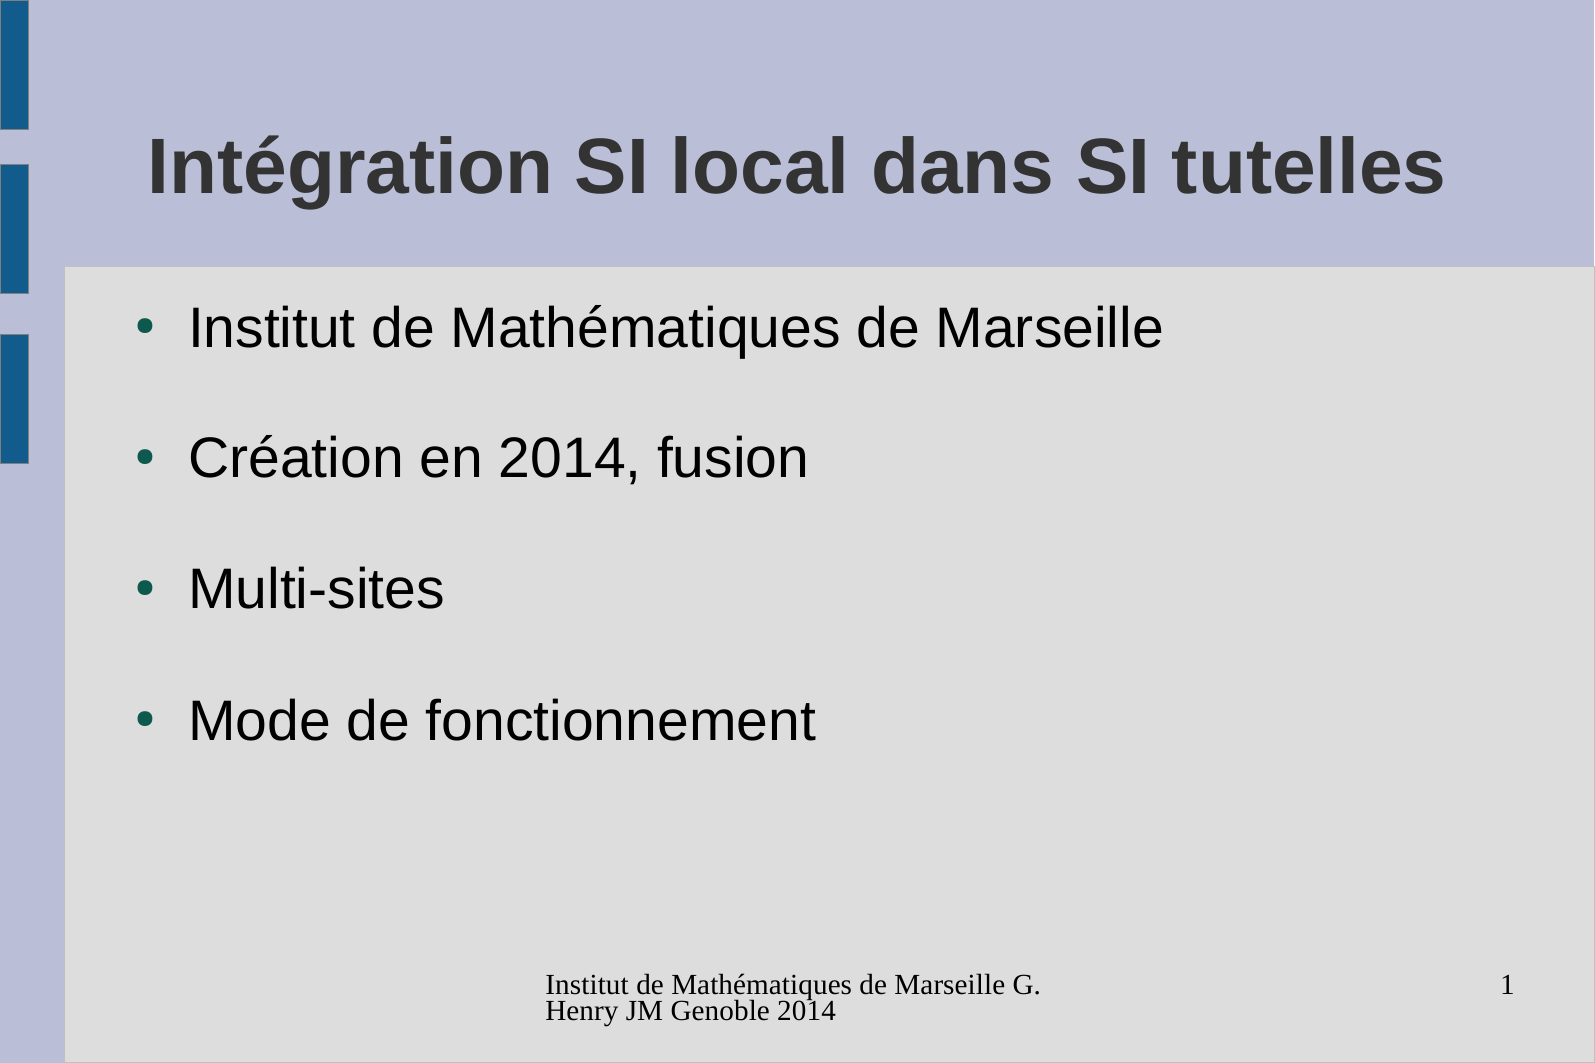

# Intégration SI local dans SI tutelles
Institut de Mathématiques de Marseille
Création en 2014, fusion
Multi-sites
Mode de fonctionnement
Institut de Mathématiques de Marseille G. Henry JM Genoble 2014
1